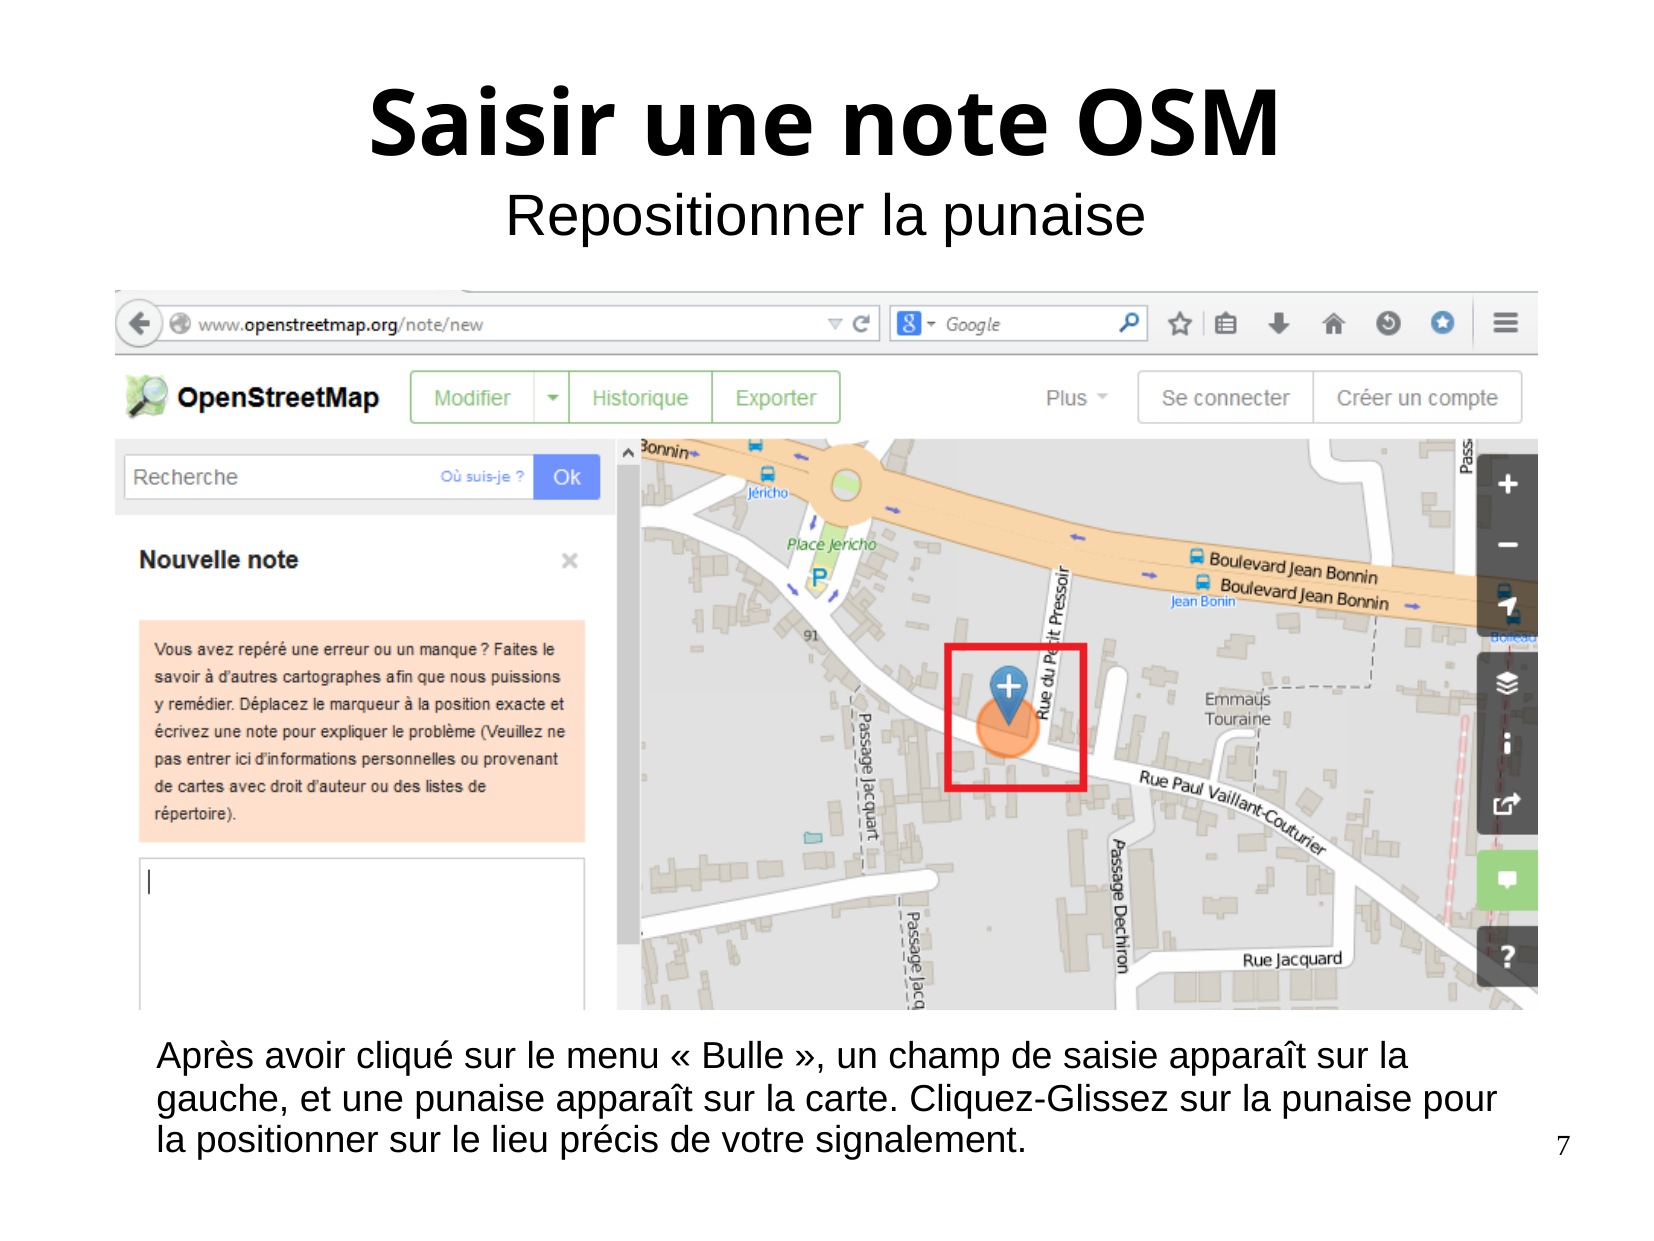

# Saisir une note OSM Repositionner la punaise
Après avoir cliqué sur le menu « Bulle », un champ de saisie apparaît sur la gauche, et une punaise apparaît sur la carte. Cliquez-Glissez sur la punaise pour la positionner sur le lieu précis de votre signalement.
7